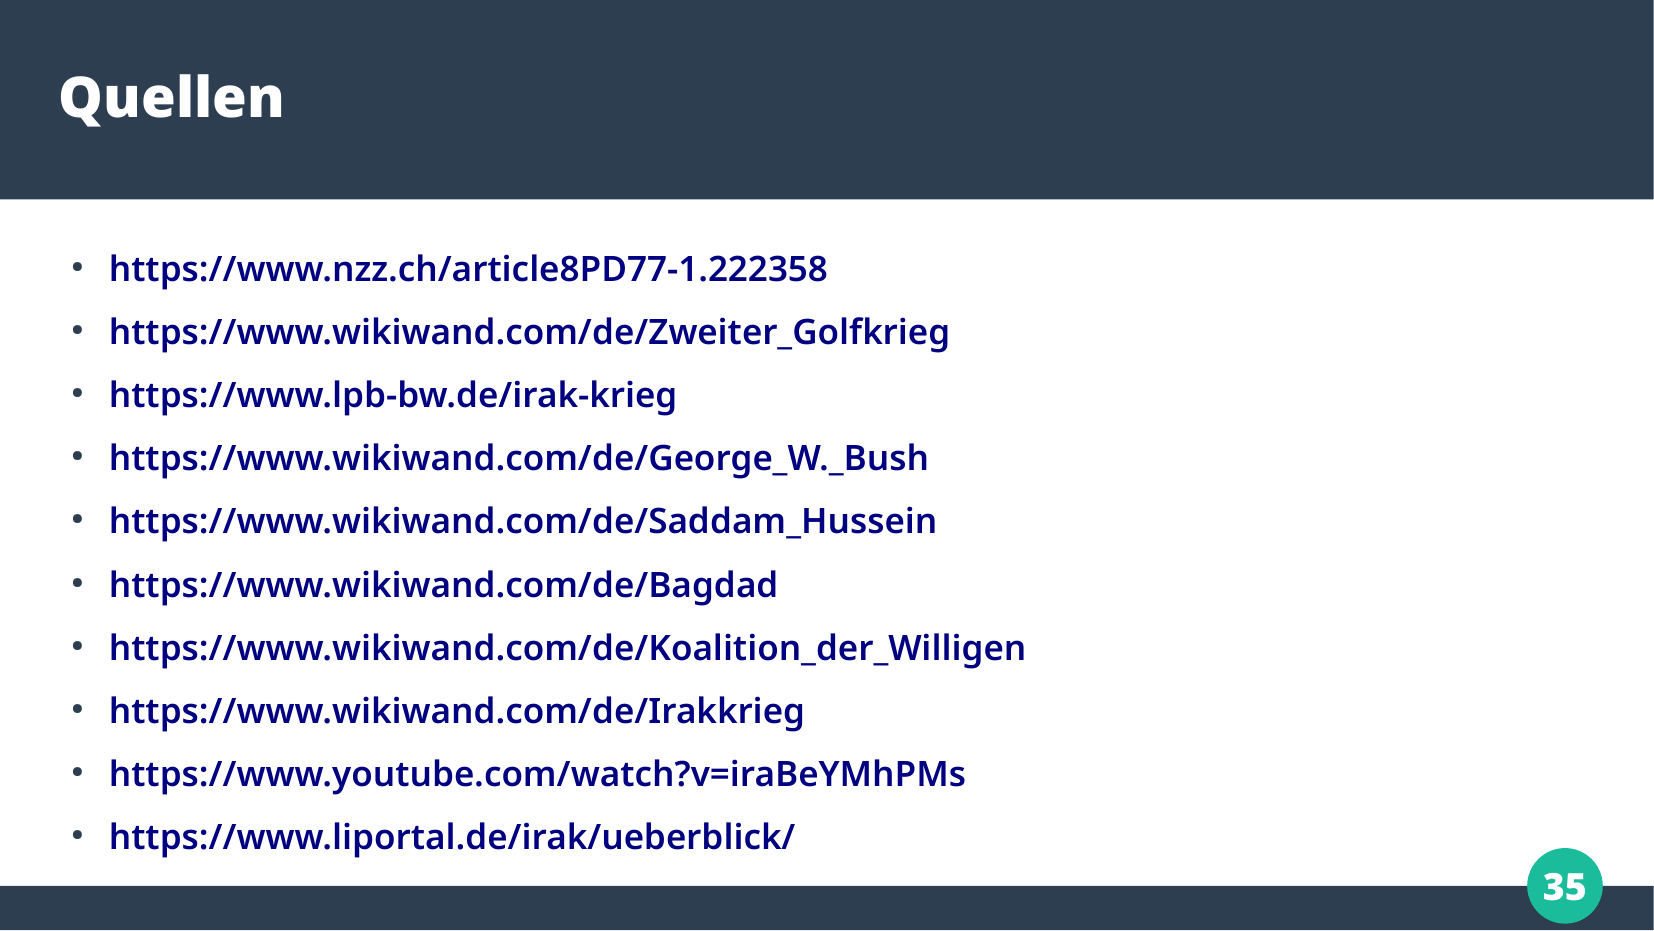

# Quellen
https://www.nzz.ch/article8PD77-1.222358
https://www.wikiwand.com/de/Zweiter_Golfkrieg
https://www.lpb-bw.de/irak-krieg
https://www.wikiwand.com/de/George_W._Bush
https://www.wikiwand.com/de/Saddam_Hussein
https://www.wikiwand.com/de/Bagdad
https://www.wikiwand.com/de/Koalition_der_Willigen
https://www.wikiwand.com/de/Irakkrieg
https://www.youtube.com/watch?v=iraBeYMhPMs
https://www.liportal.de/irak/ueberblick/